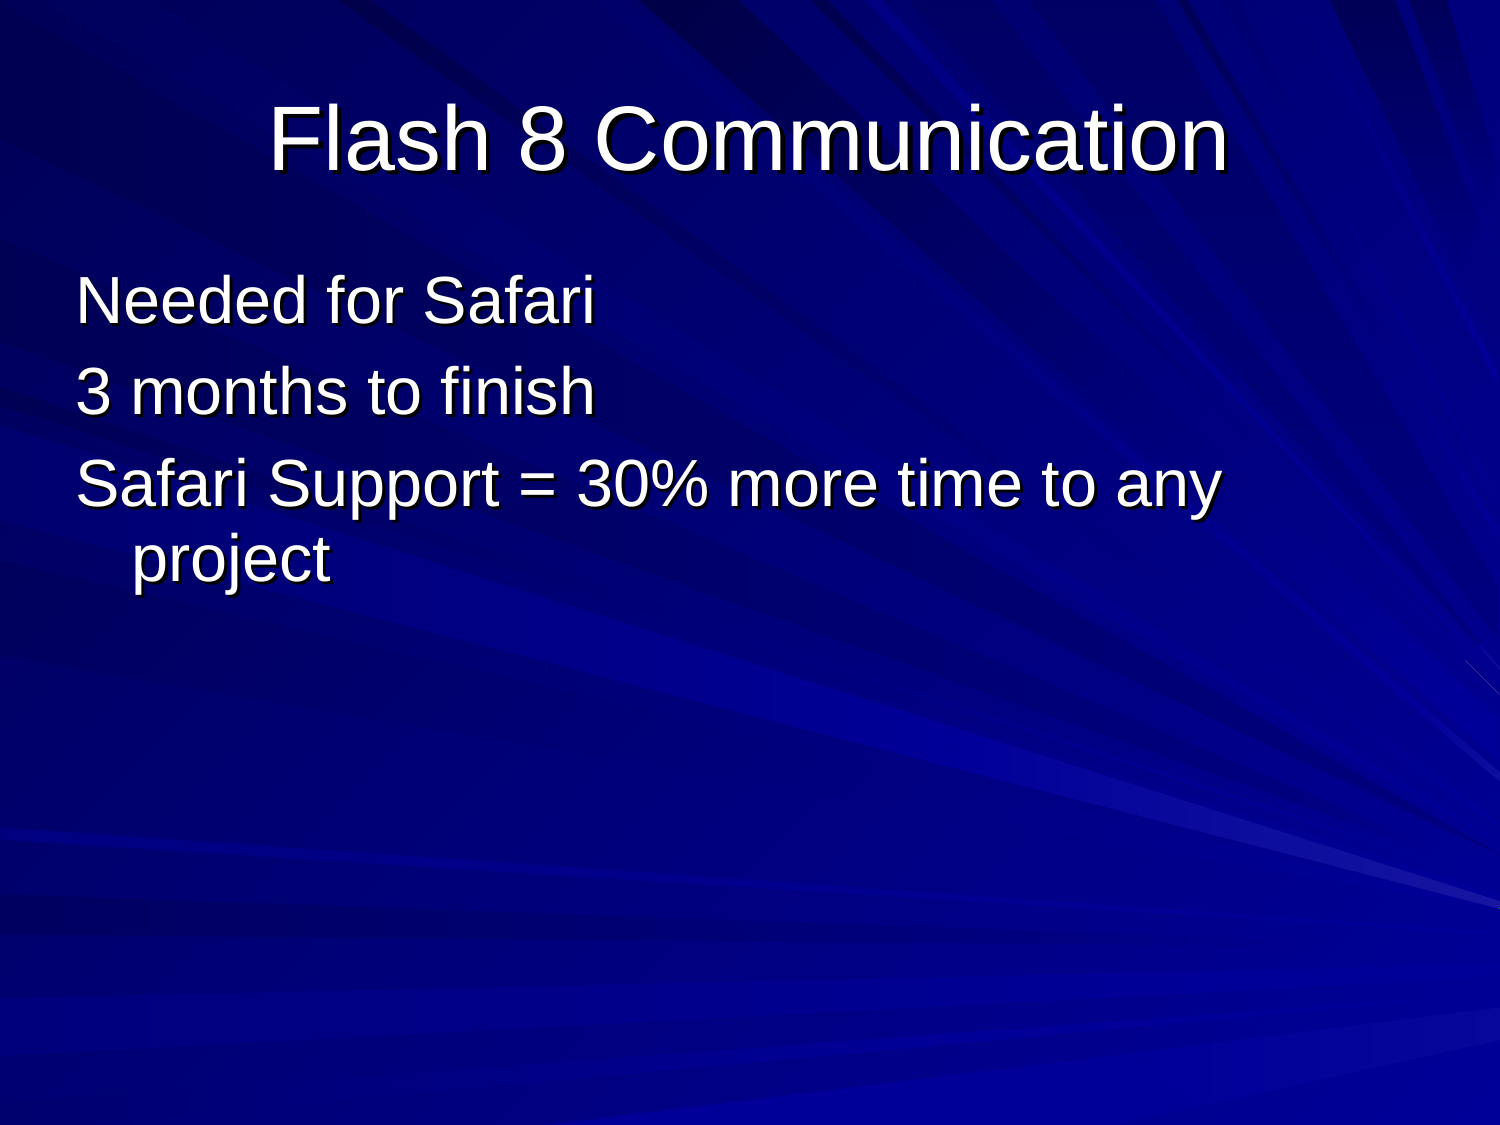

# Flash 8 Communication
Needed for Safari
3 months to finish
Safari Support = 30% more time to any project